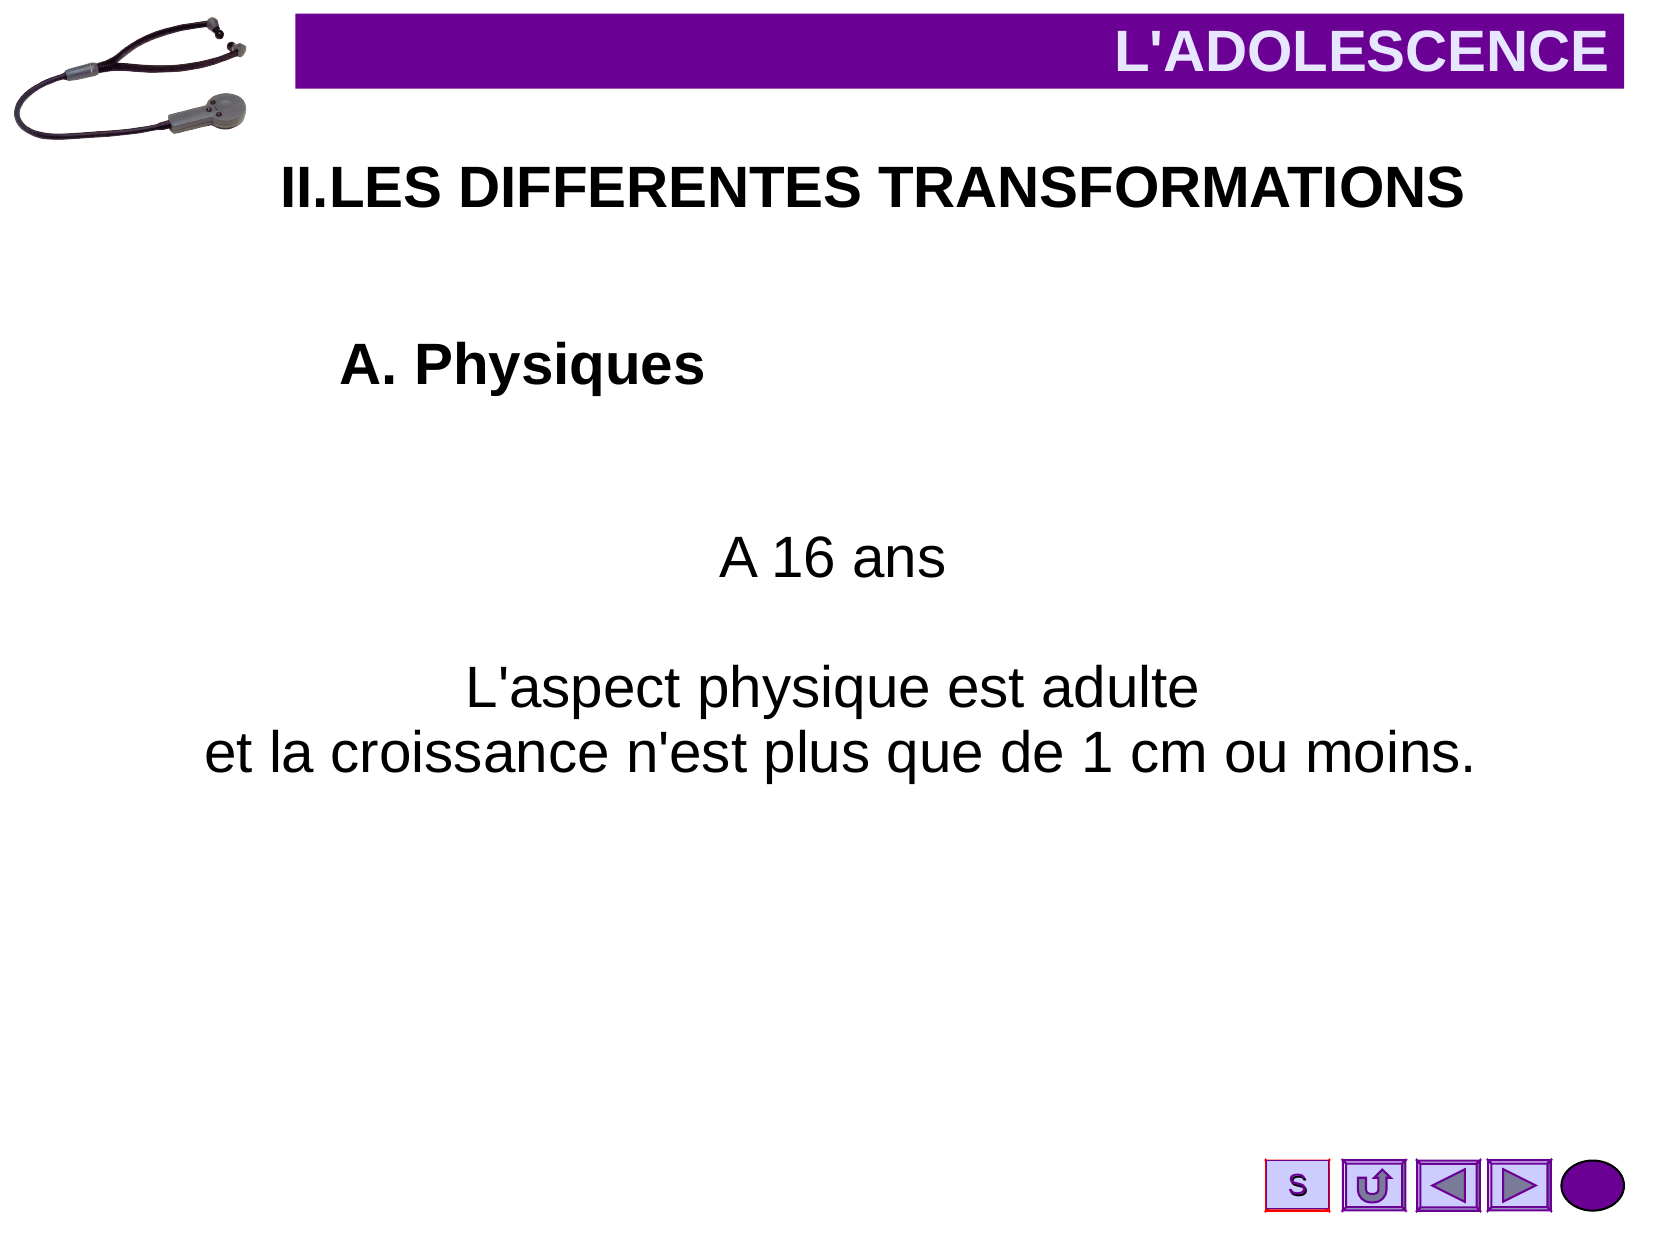

L'ADOLESCENCE
II.LES DIFFERENTES TRANSFORMATIONS
A. Physiques
A 16 ans
L'aspect physique est adulte
et la croissance n'est plus que de 1 cm ou moins.